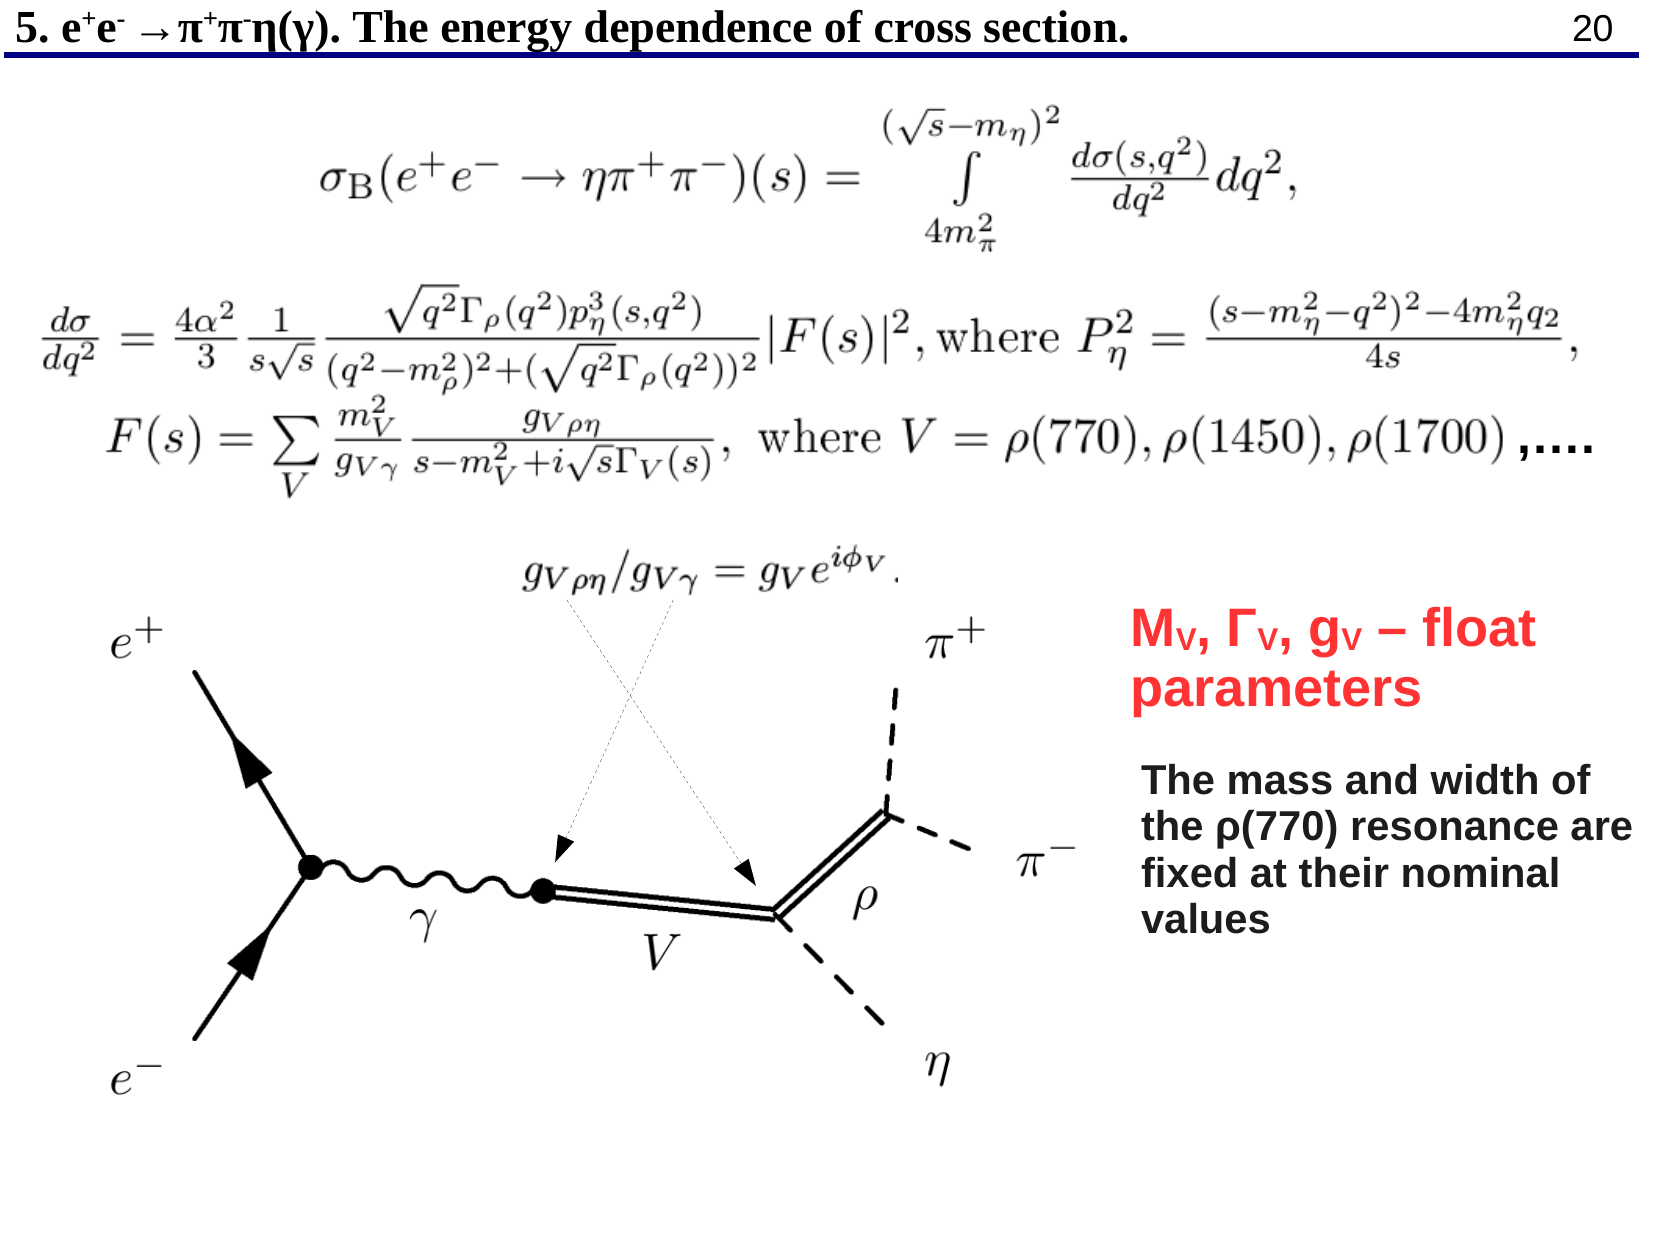

20
5. e+e- →π+π-η(γ). The energy dependence of cross section.
,….
MV, ГV, gV – float parameters
The mass and width of the ρ(770) resonance are
fixed at their nominal values